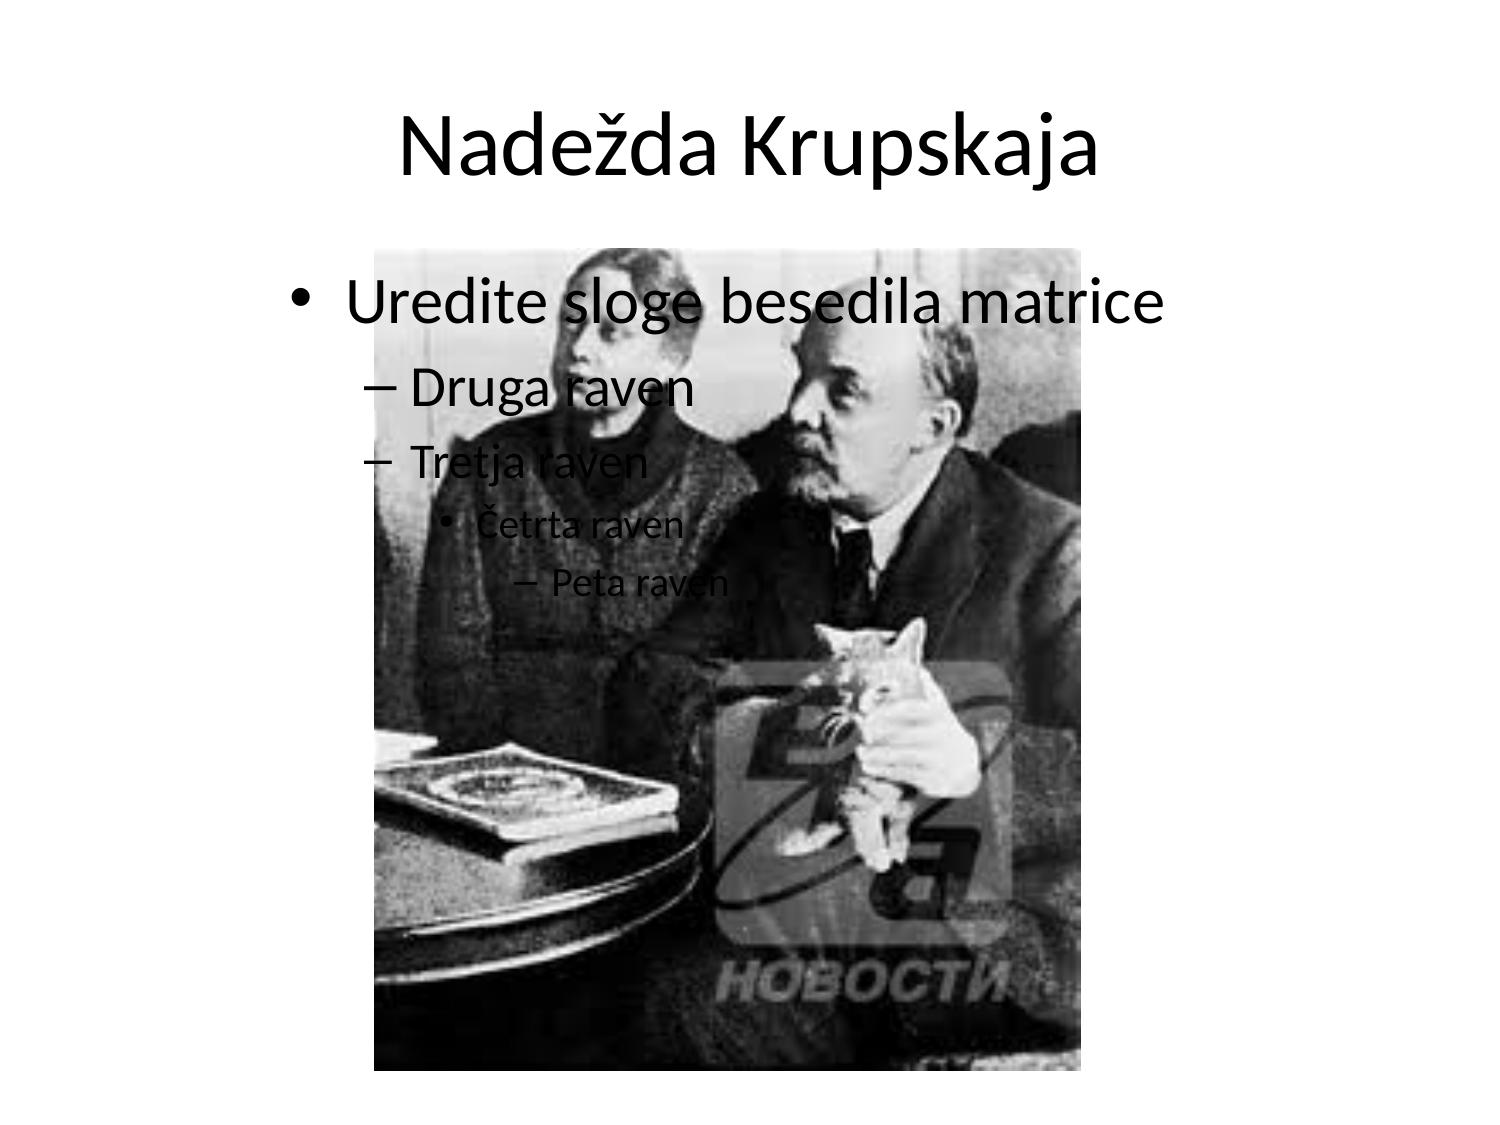

# Nadežda Krupskaja
Uredite sloge besedila matrice
Druga raven
Tretja raven
Četrta raven
Peta raven